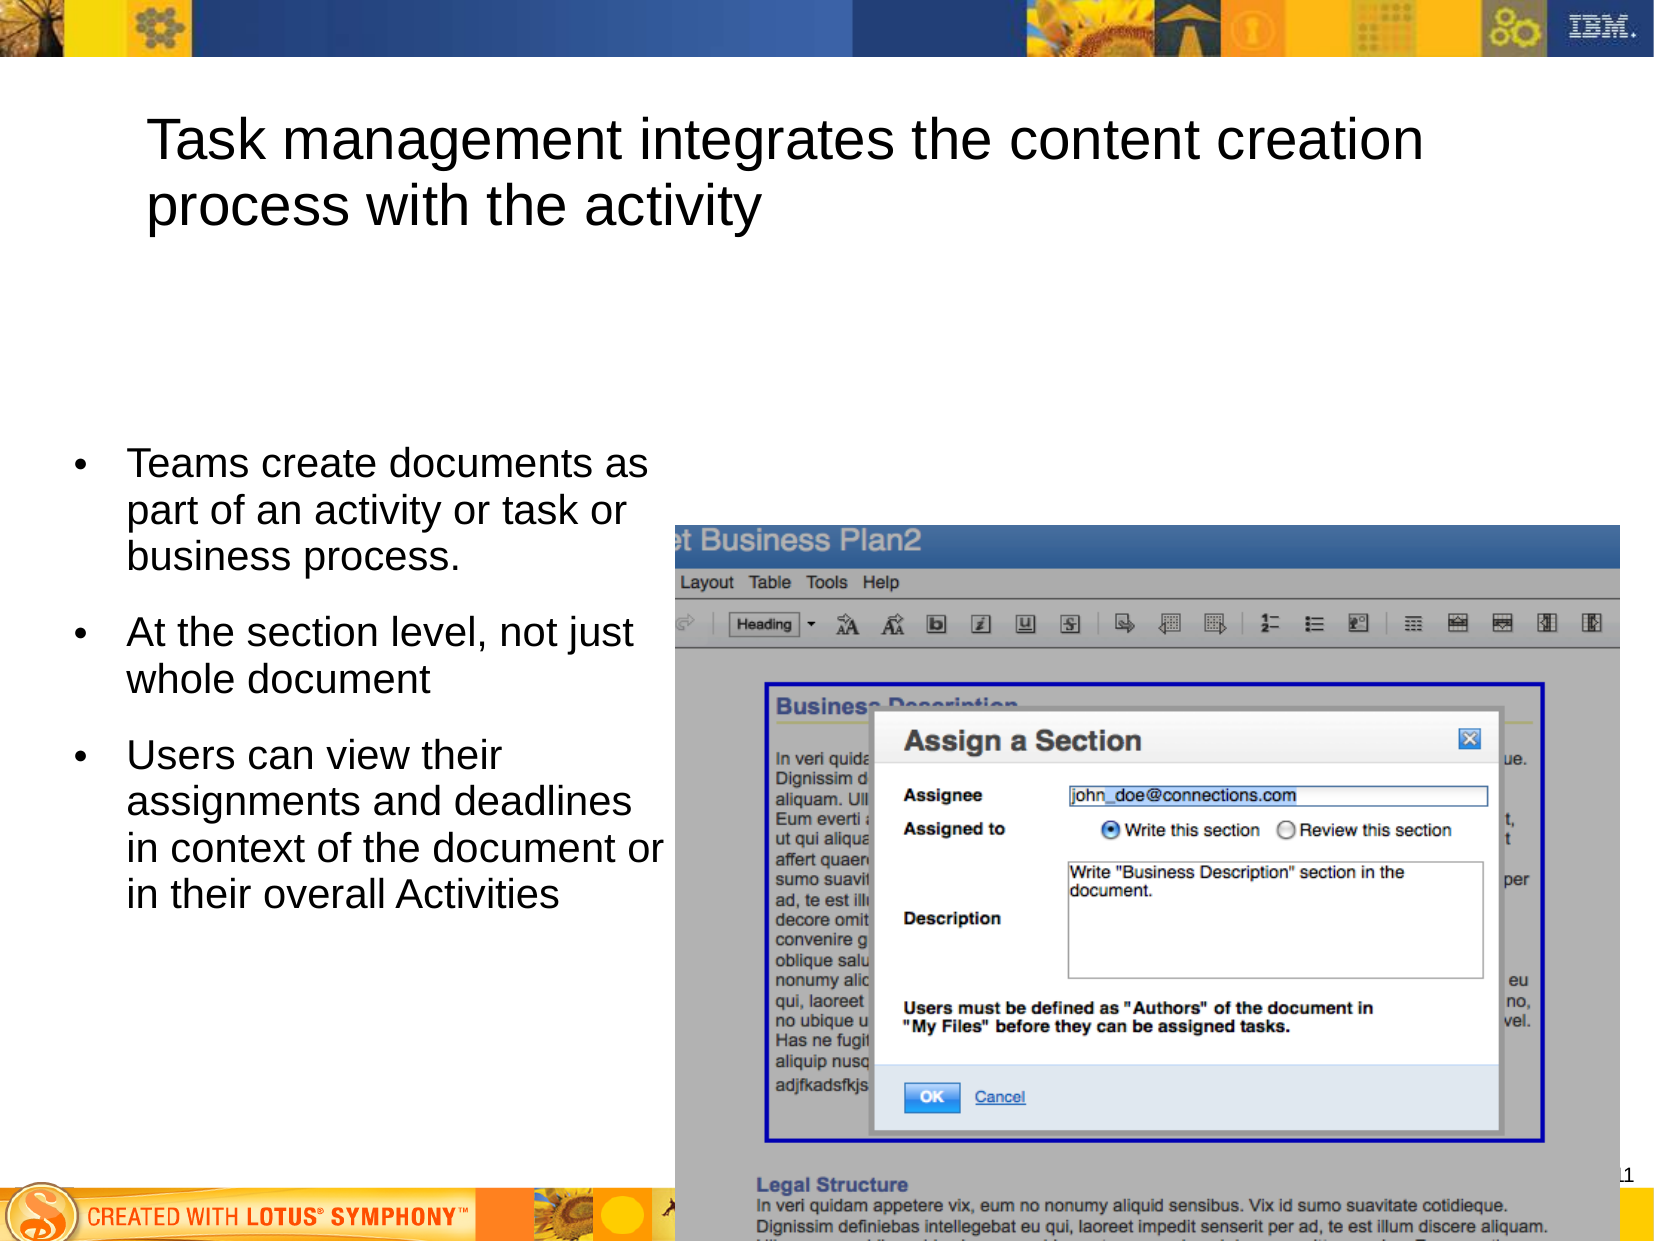

# Task management integrates the content creation process with the activity
Teams create documents as part of an activity or task or business process.
At the section level, not just whole document
Users can view their assignments and deadlines in context of the document or in their overall Activities